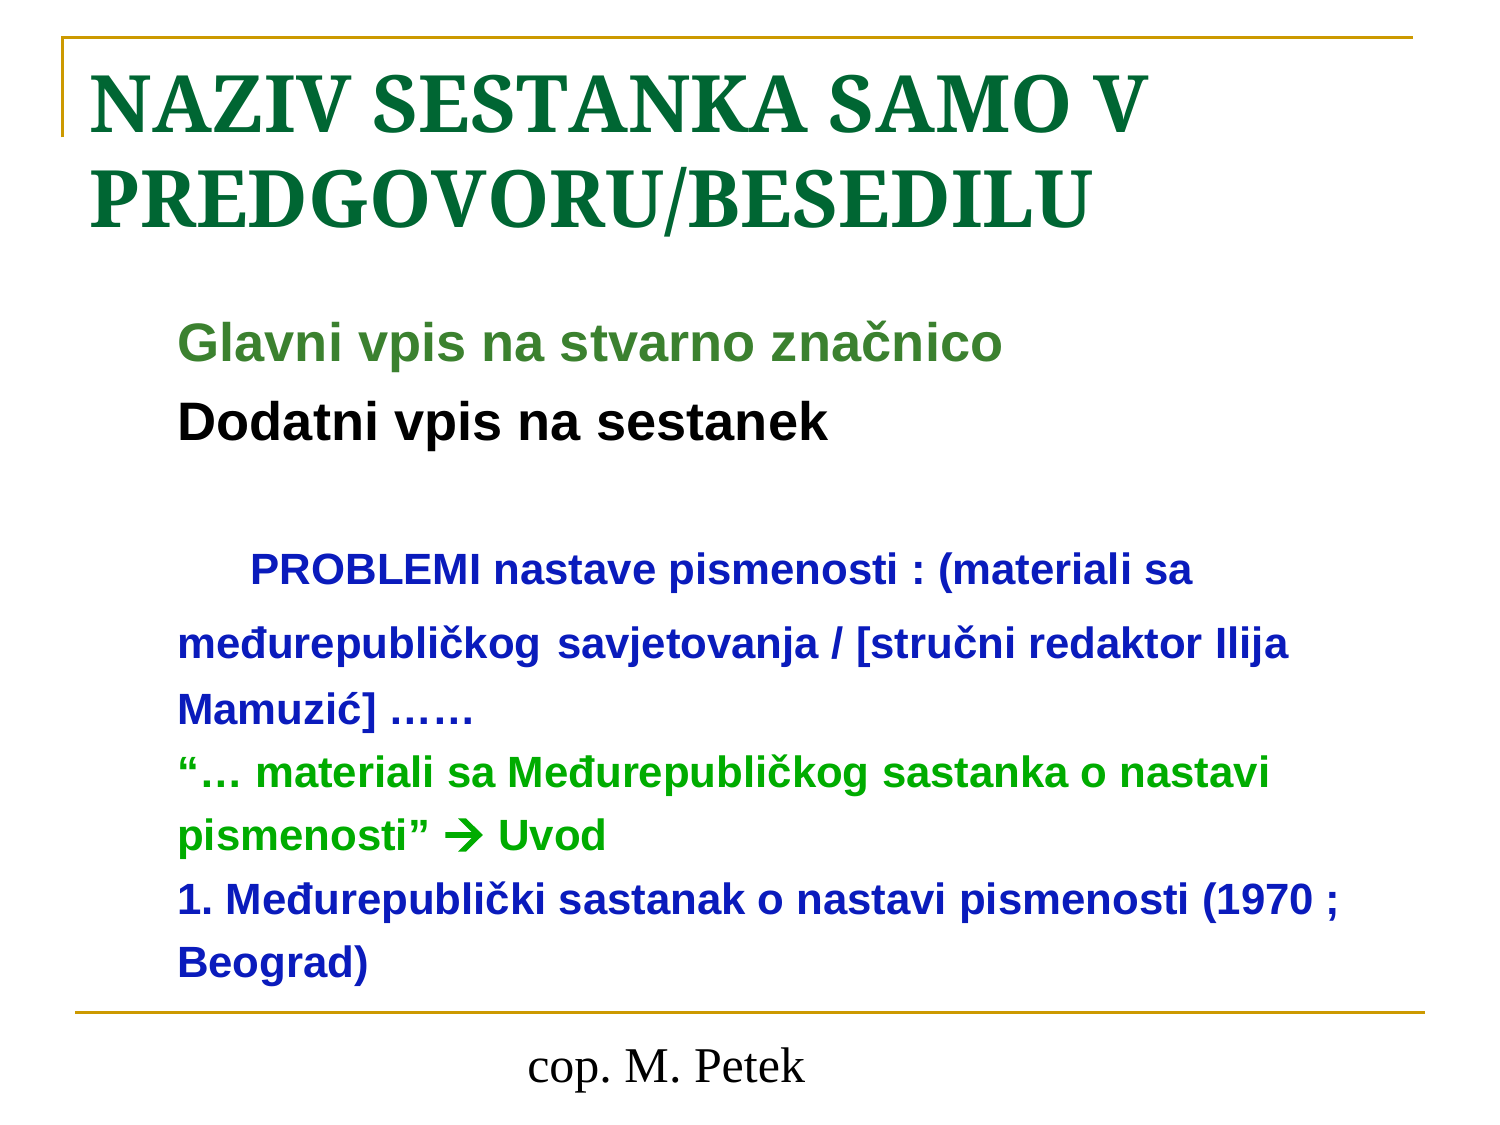

# NAZIV SESTANKA SAMO V PREDGOVORU/BESEDILU
Glavni vpis na stvarno značnico
Dodatni vpis na sestanek
 PROBLEMI nastave pismenosti : (materiali sa
međurepubličkog savjetovanja / [stručni redaktor Ilija
Mamuzić] ……
“… materiali sa Međurepubličkog sastanka o nastavi
pismenosti”  Uvod
1. Međurepublički sastanak o nastavi pismenosti (1970 ;
Beograd)
cop. M. Petek